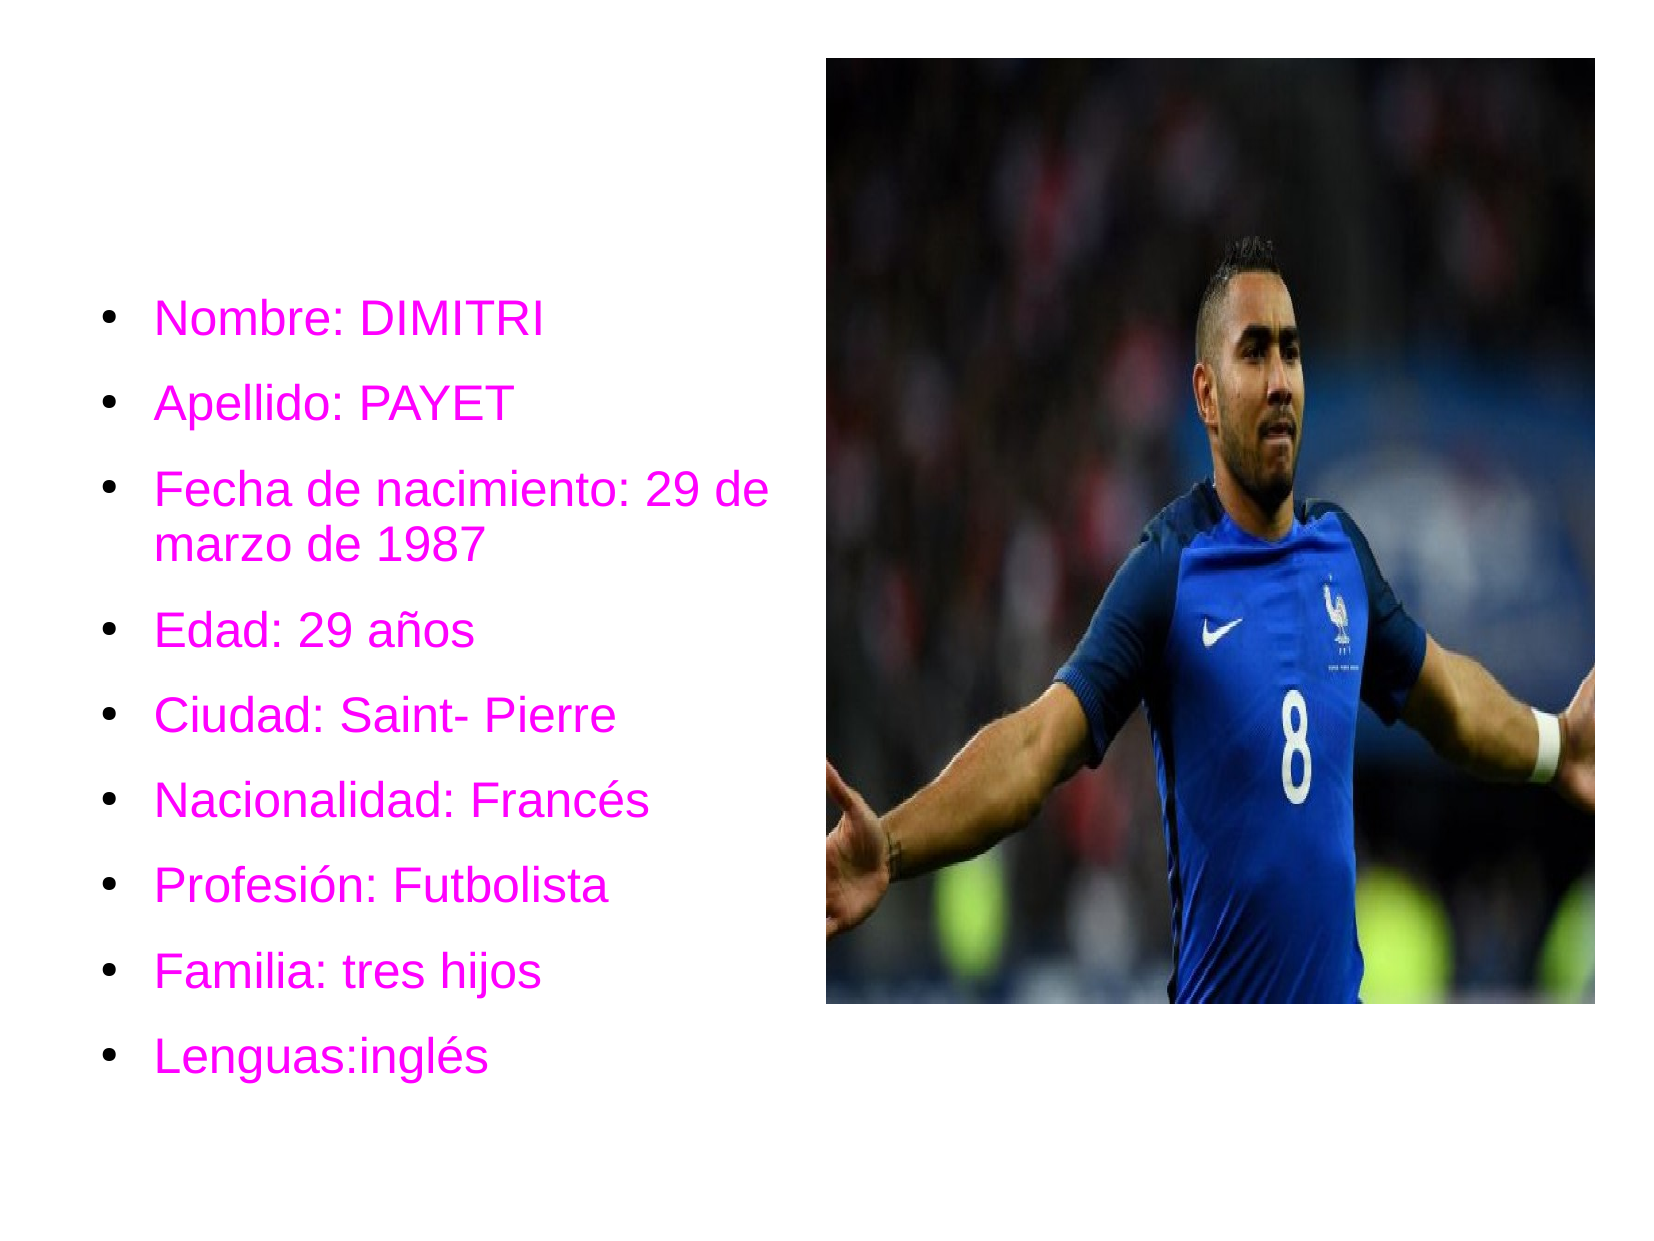

# Nombre: DIMITRI
Apellido: PAYET
Fecha de nacimiento: 29 de marzo de 1987
Edad: 29 años
Ciudad: Saint- Pierre
Nacionalidad: Francés
Profesión: Futbolista
Familia: tres hijos
Lenguas:inglés